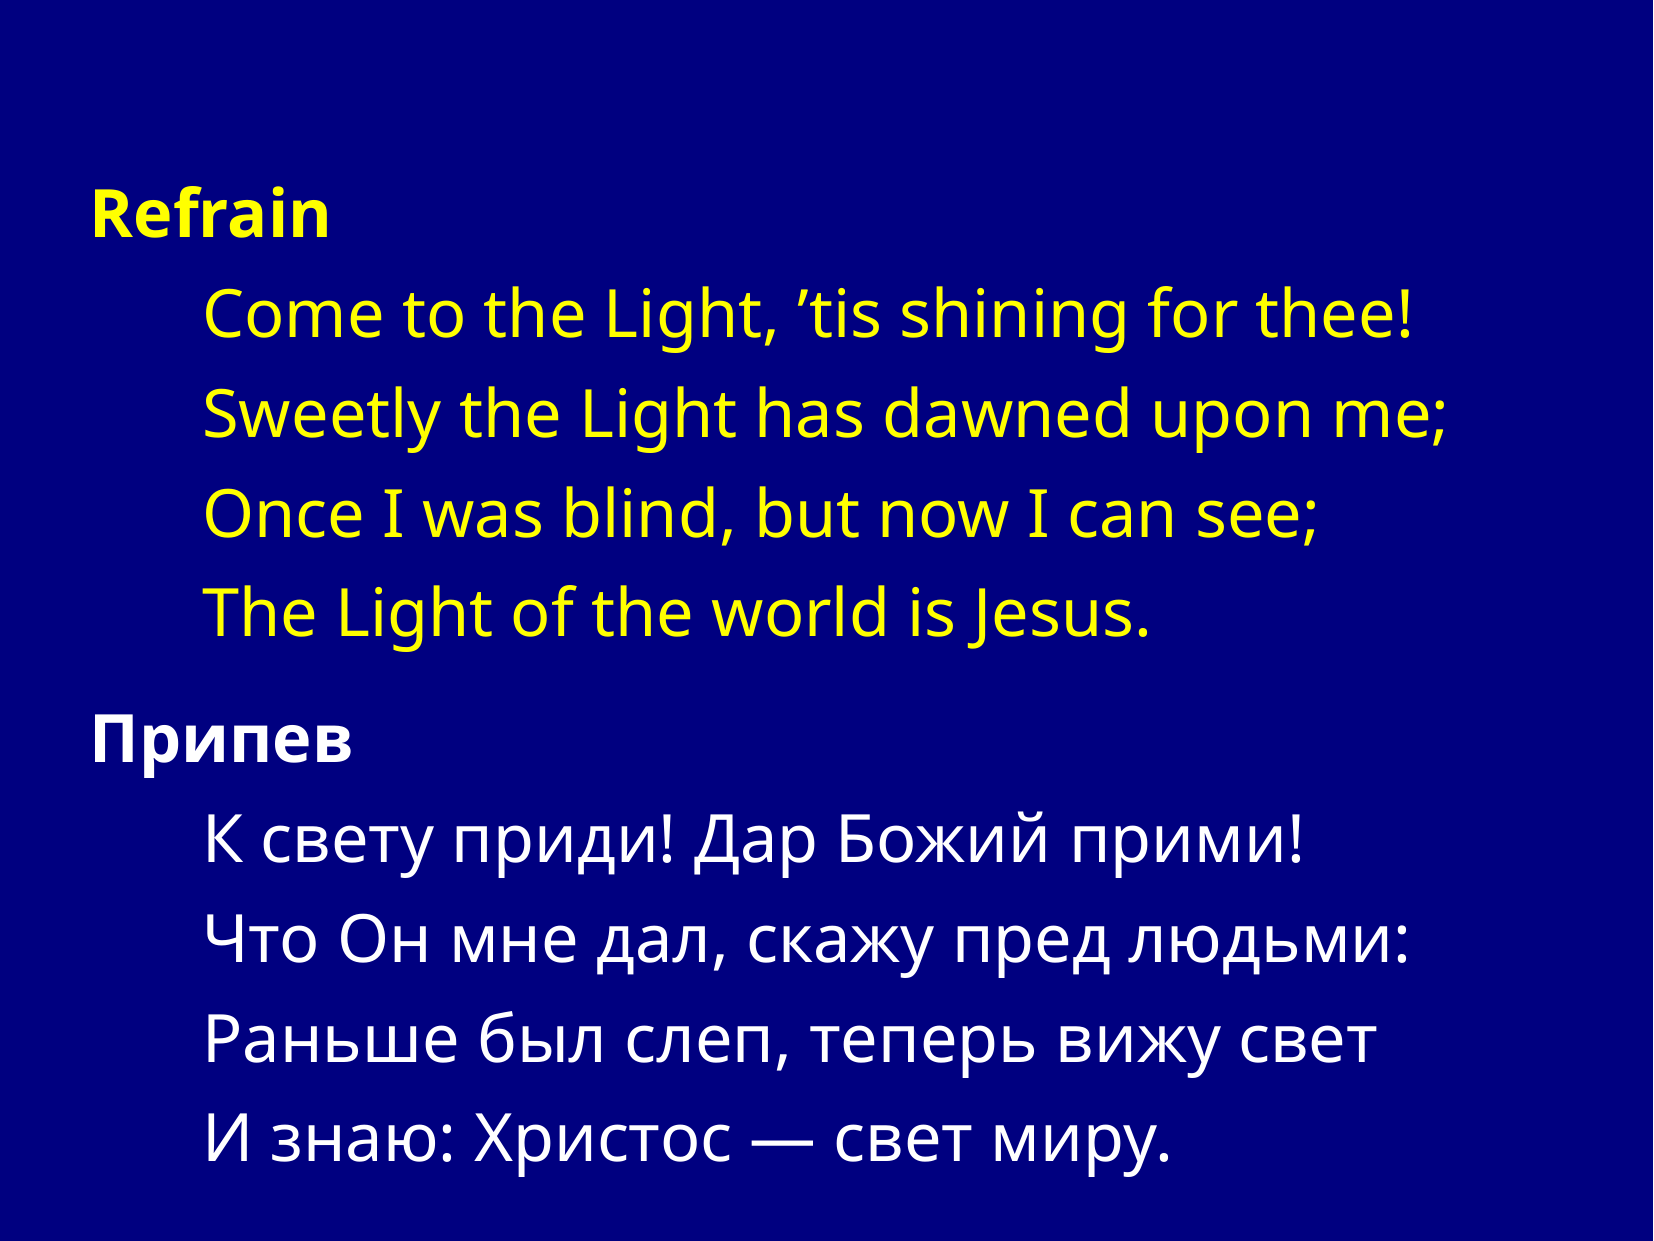

Refrain
	Come to the Light, ’tis shining for thee!
	Sweetly the Light has dawned upon me;
	Once I was blind, but now I can see;
	The Light of the world is Jesus.
Припев
	К свету приди! Дар Божий прими!
	Что Он мне дал, скажу пред людьми:
	Раньше был слеп, теперь вижу свет
	И знаю: Христос — свет миру.